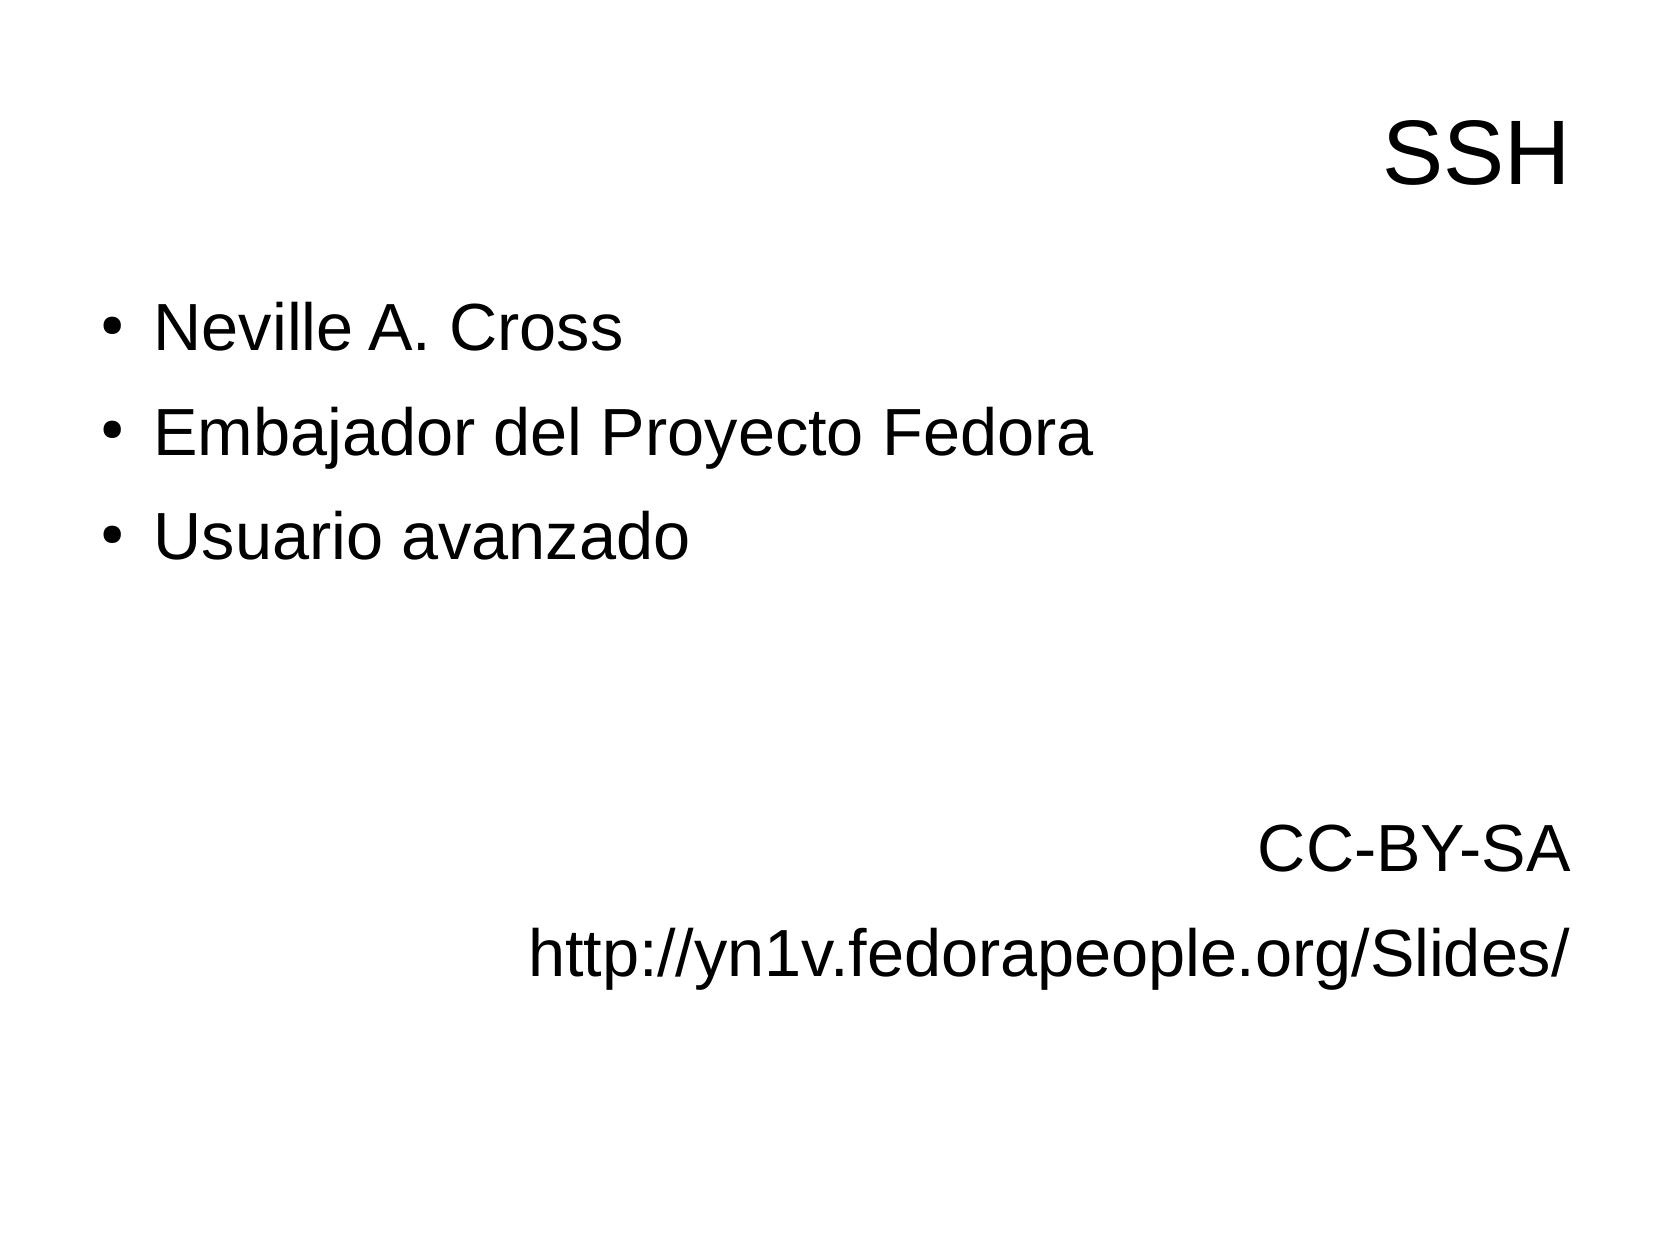

# SSH
Neville A. Cross
Embajador del Proyecto Fedora
Usuario avanzado
CC-BY-SA
http://yn1v.fedorapeople.org/Slides/